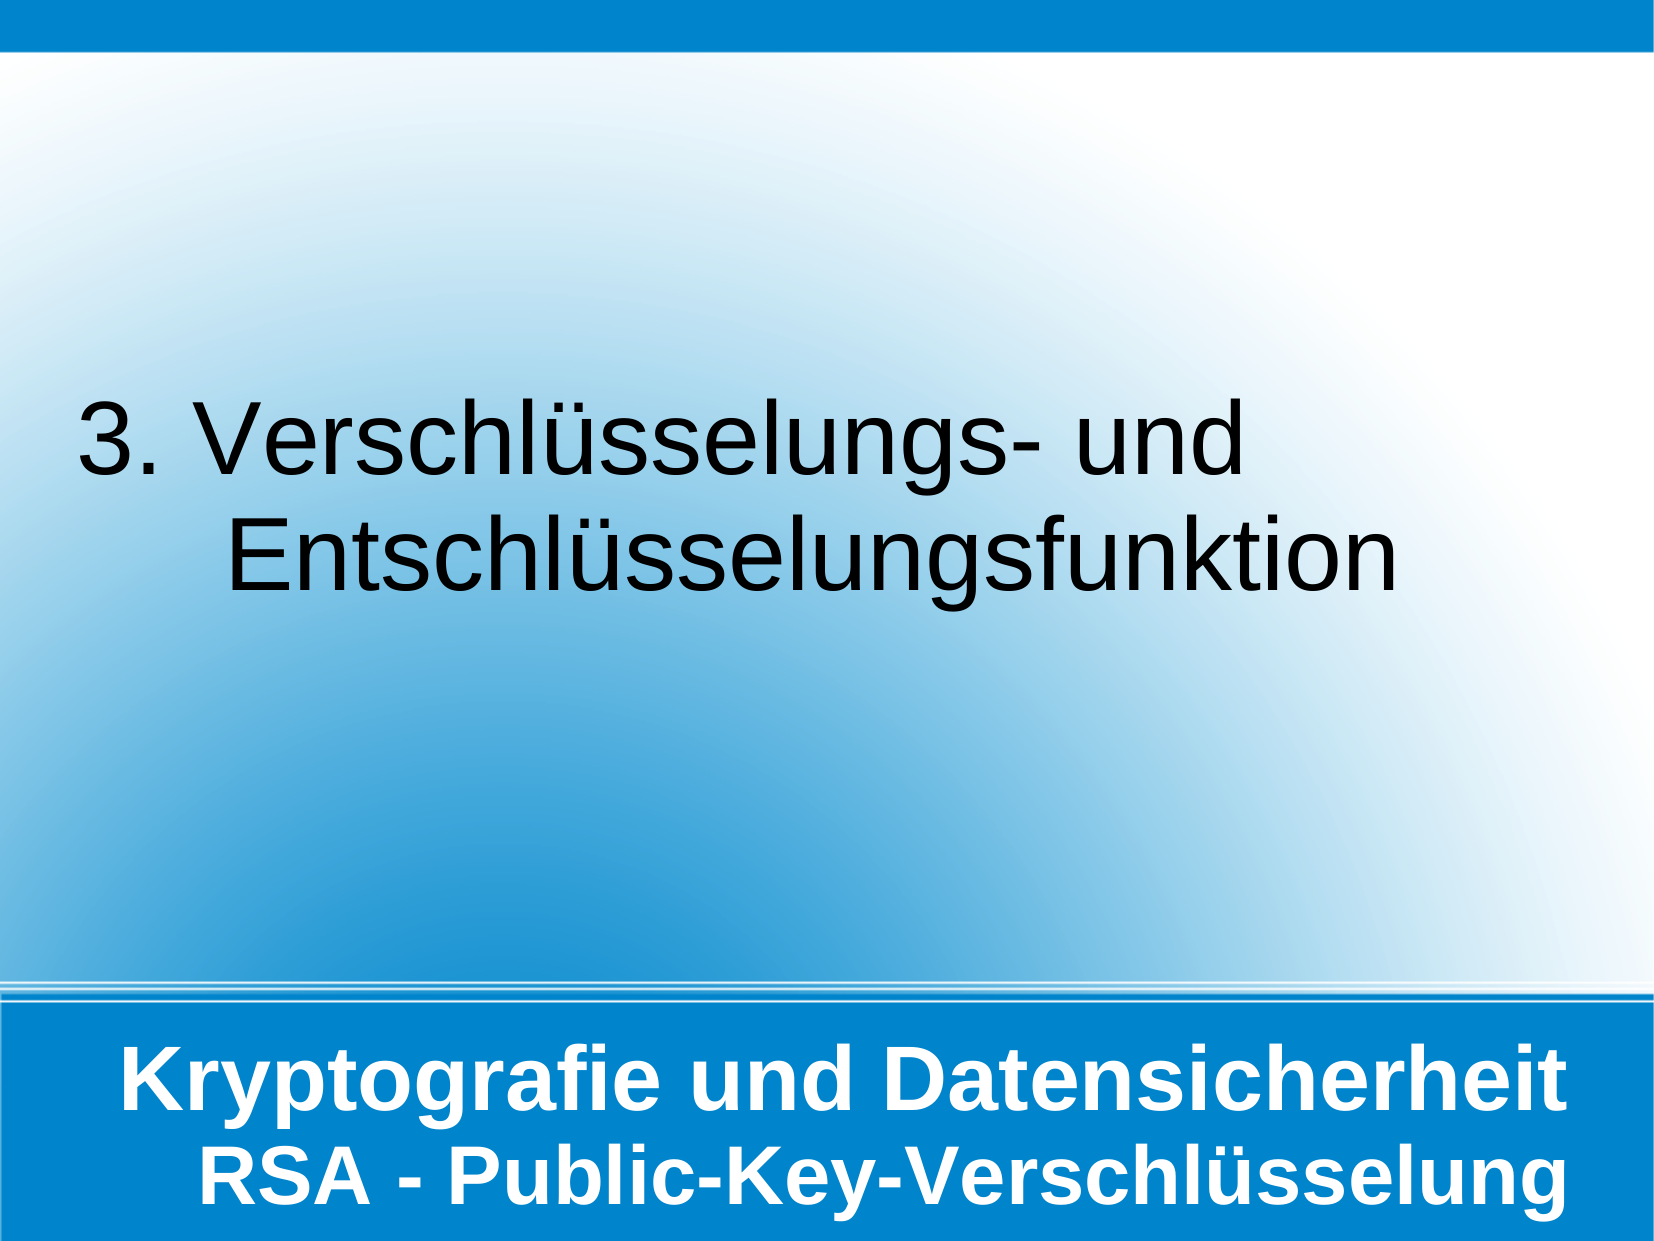

3. Verschlüsselungs- und 						Entschlüsselungsfunktion
# Kryptografie und Datensicherheit RSA - Public-Key-Verschlüsselung